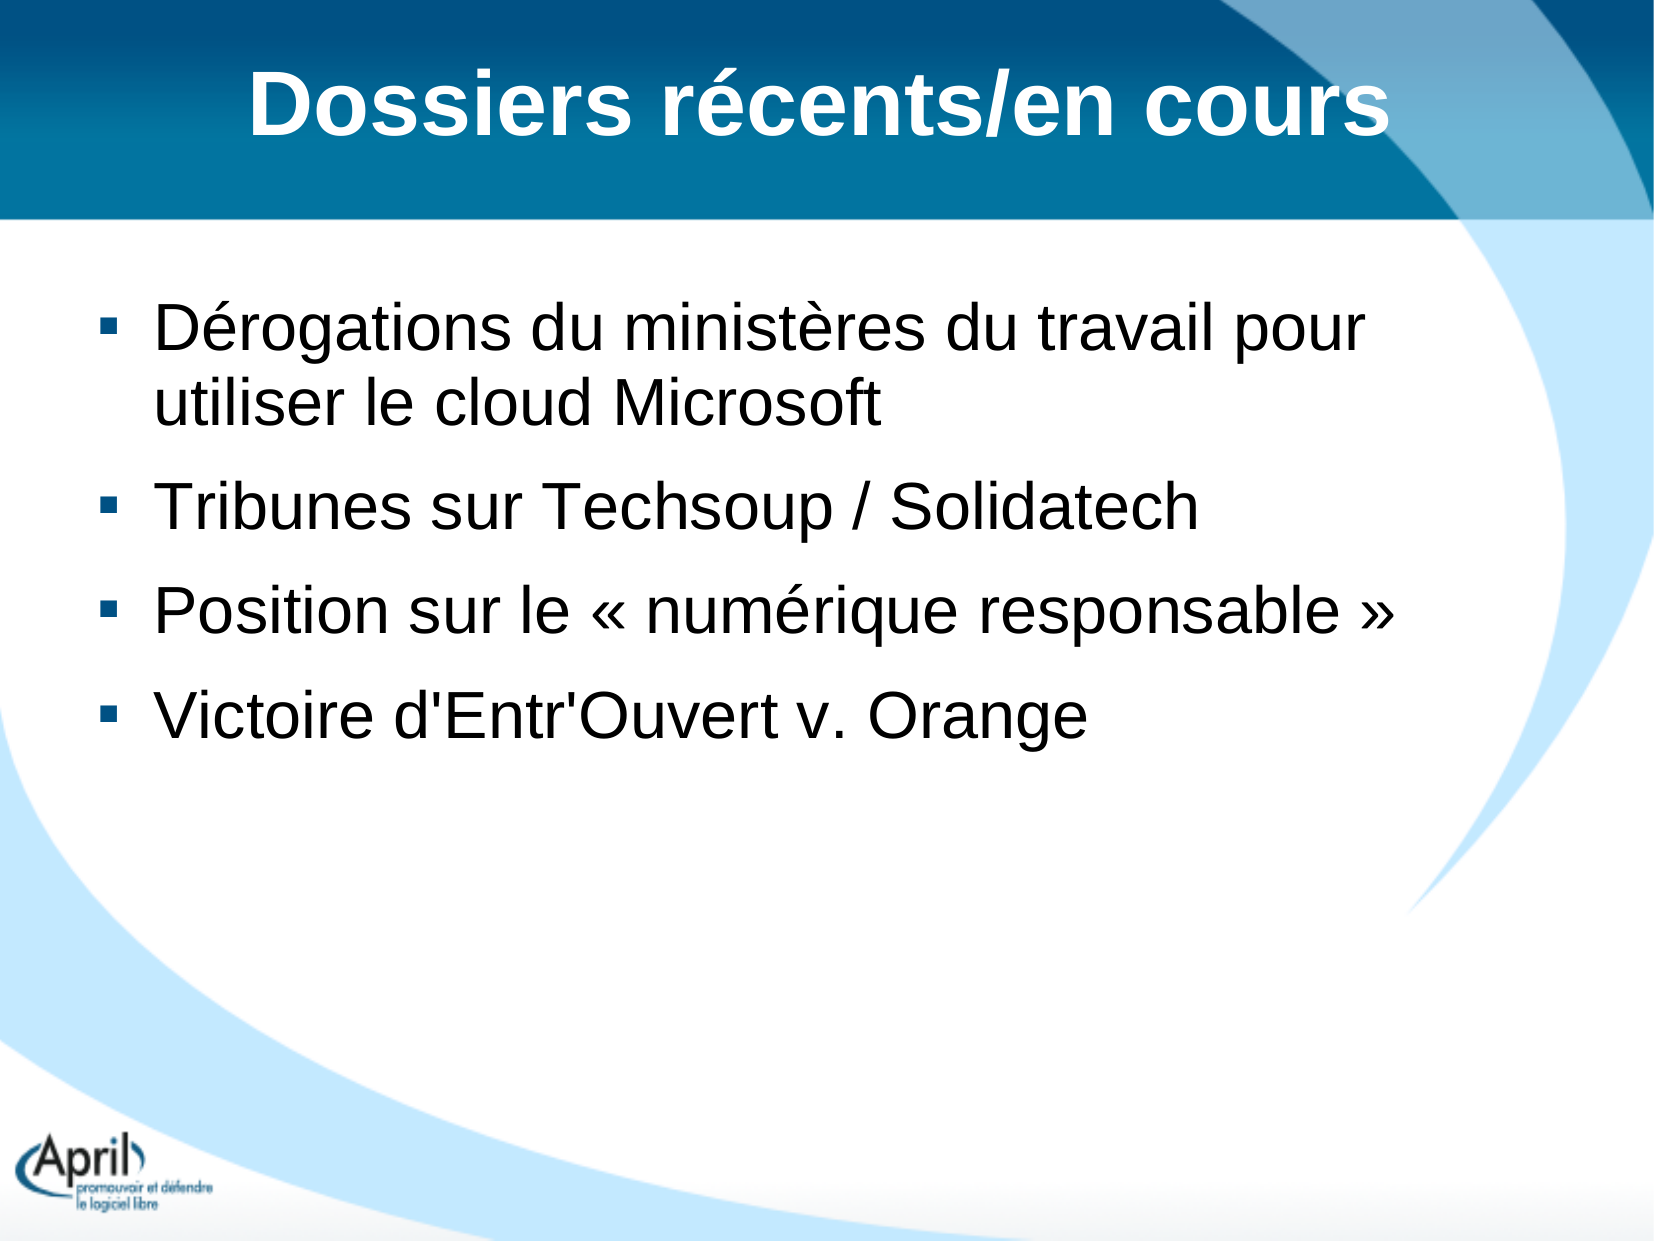

# Dossiers récents/en cours
Dérogations du ministères du travail pour utiliser le cloud Microsoft
Tribunes sur Techsoup / Solidatech
Position sur le « numérique responsable »
Victoire d'Entr'Ouvert v. Orange